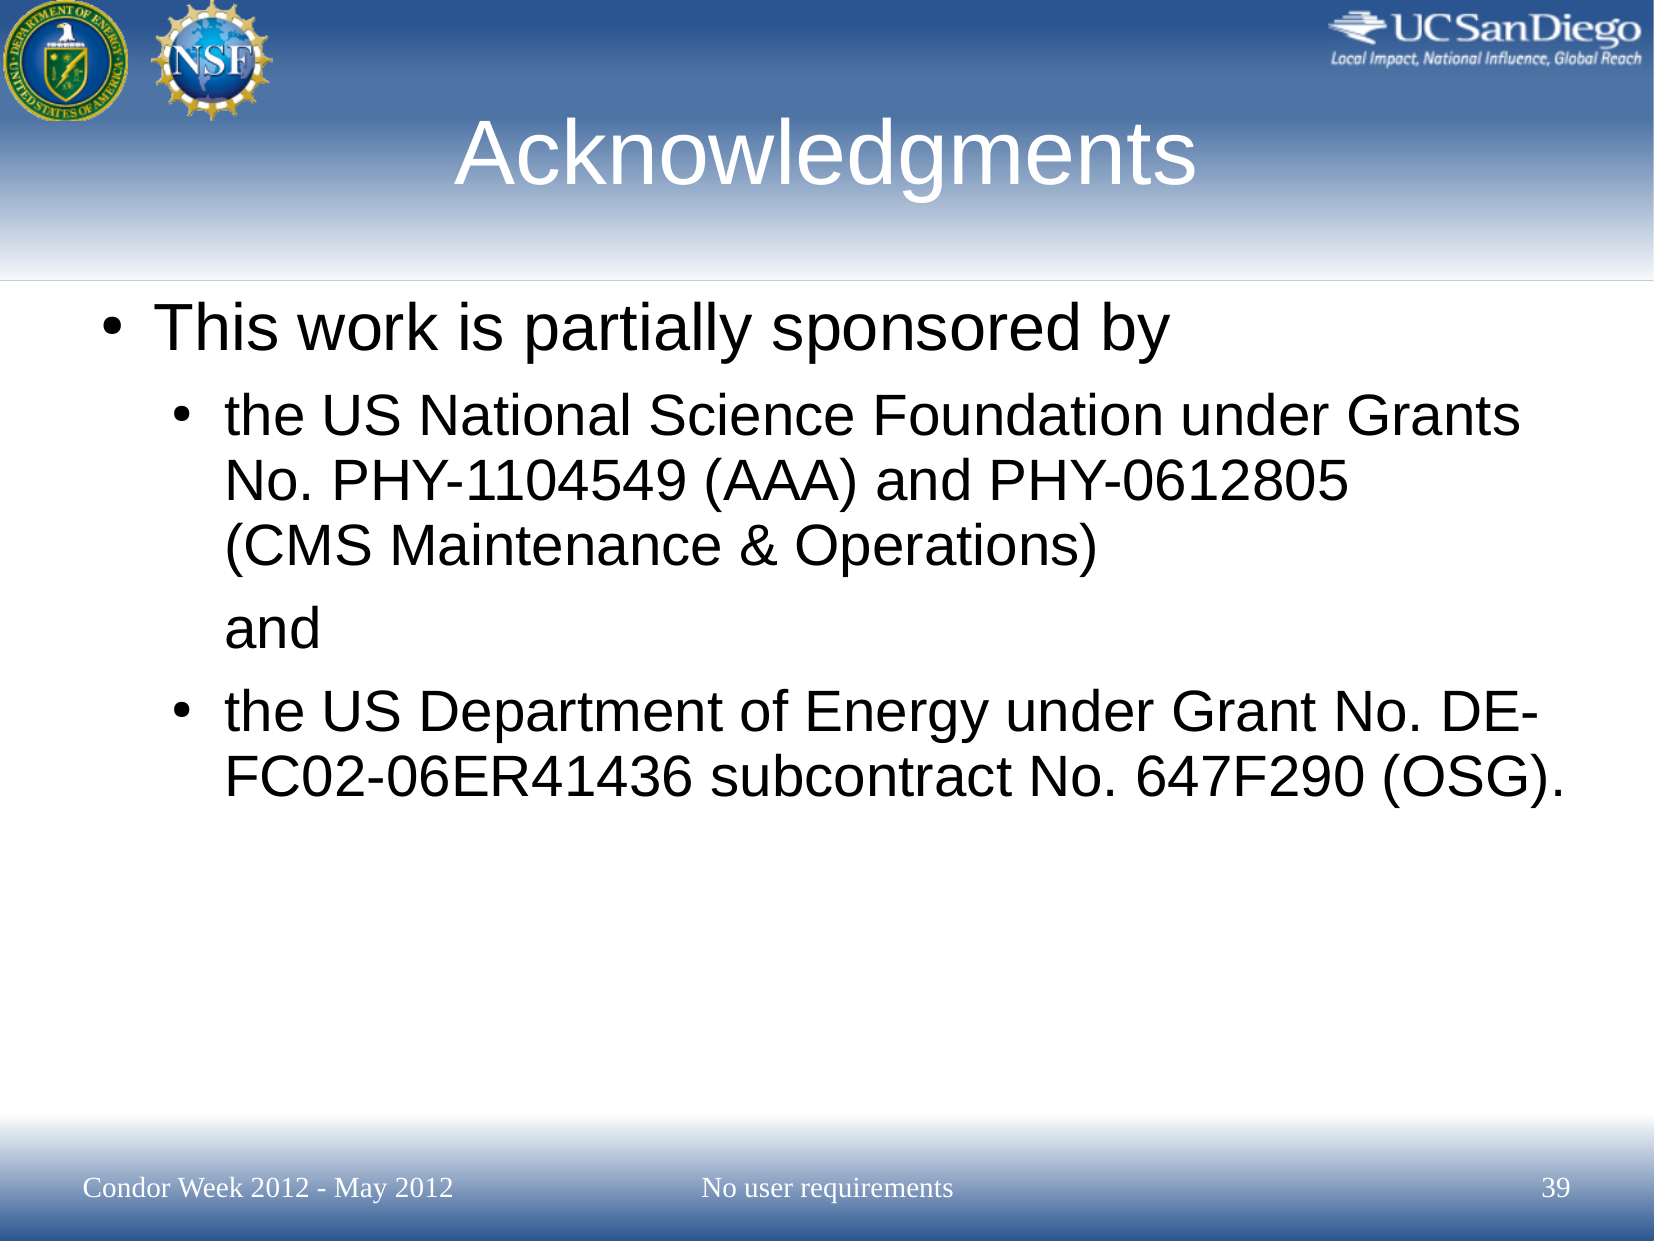

# Acknowledgments
This work is partially sponsored by
the US National Science Foundation under Grants No. PHY-1104549 (AAA) and PHY-0612805 (CMS Maintenance & Operations)
and
the US Department of Energy under Grant No. DE-FC02-06ER41436 subcontract No. 647F290 (OSG).
Condor Week 2012 - May 2012
No user requirements
39